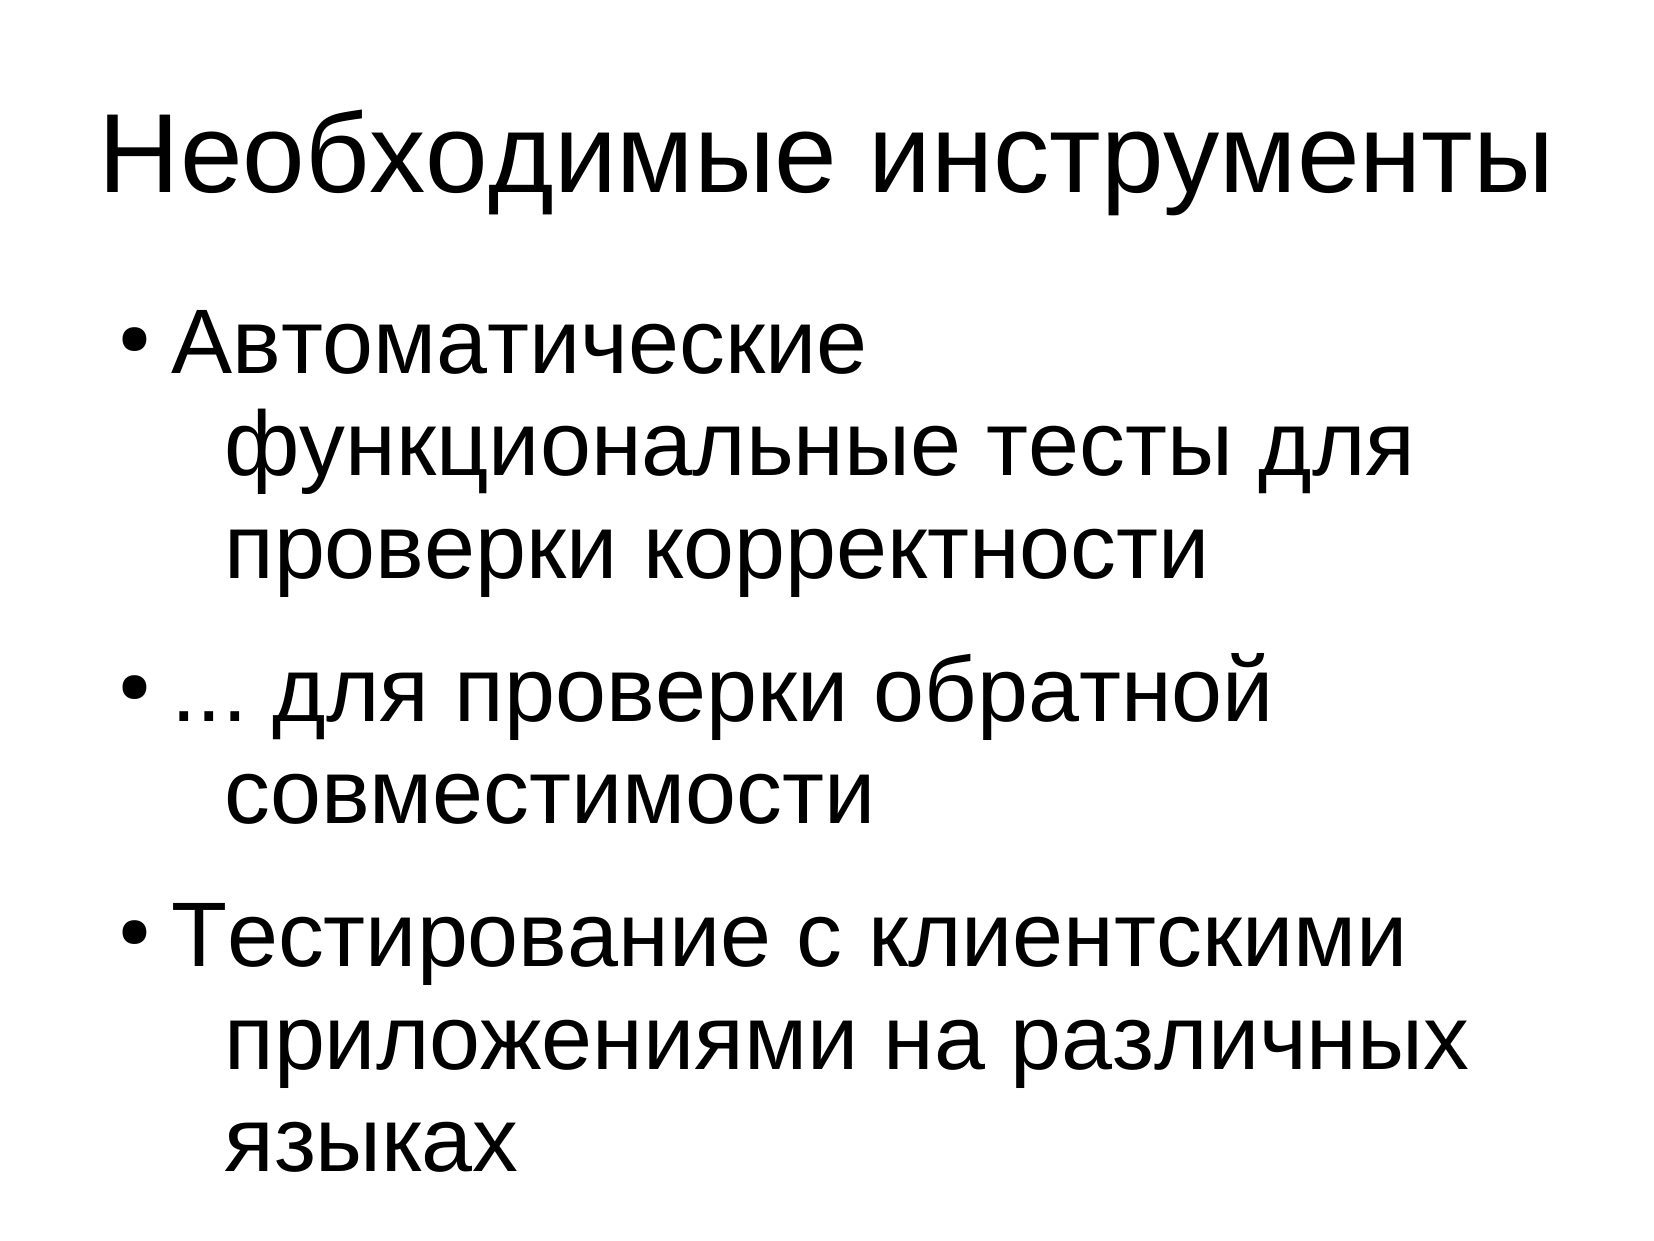

Необходимые инструменты
# Автоматические функциональные тесты для проверки корректности
... для проверки обратной совместимости
Тестирование с клиентскими приложениями на различных языках